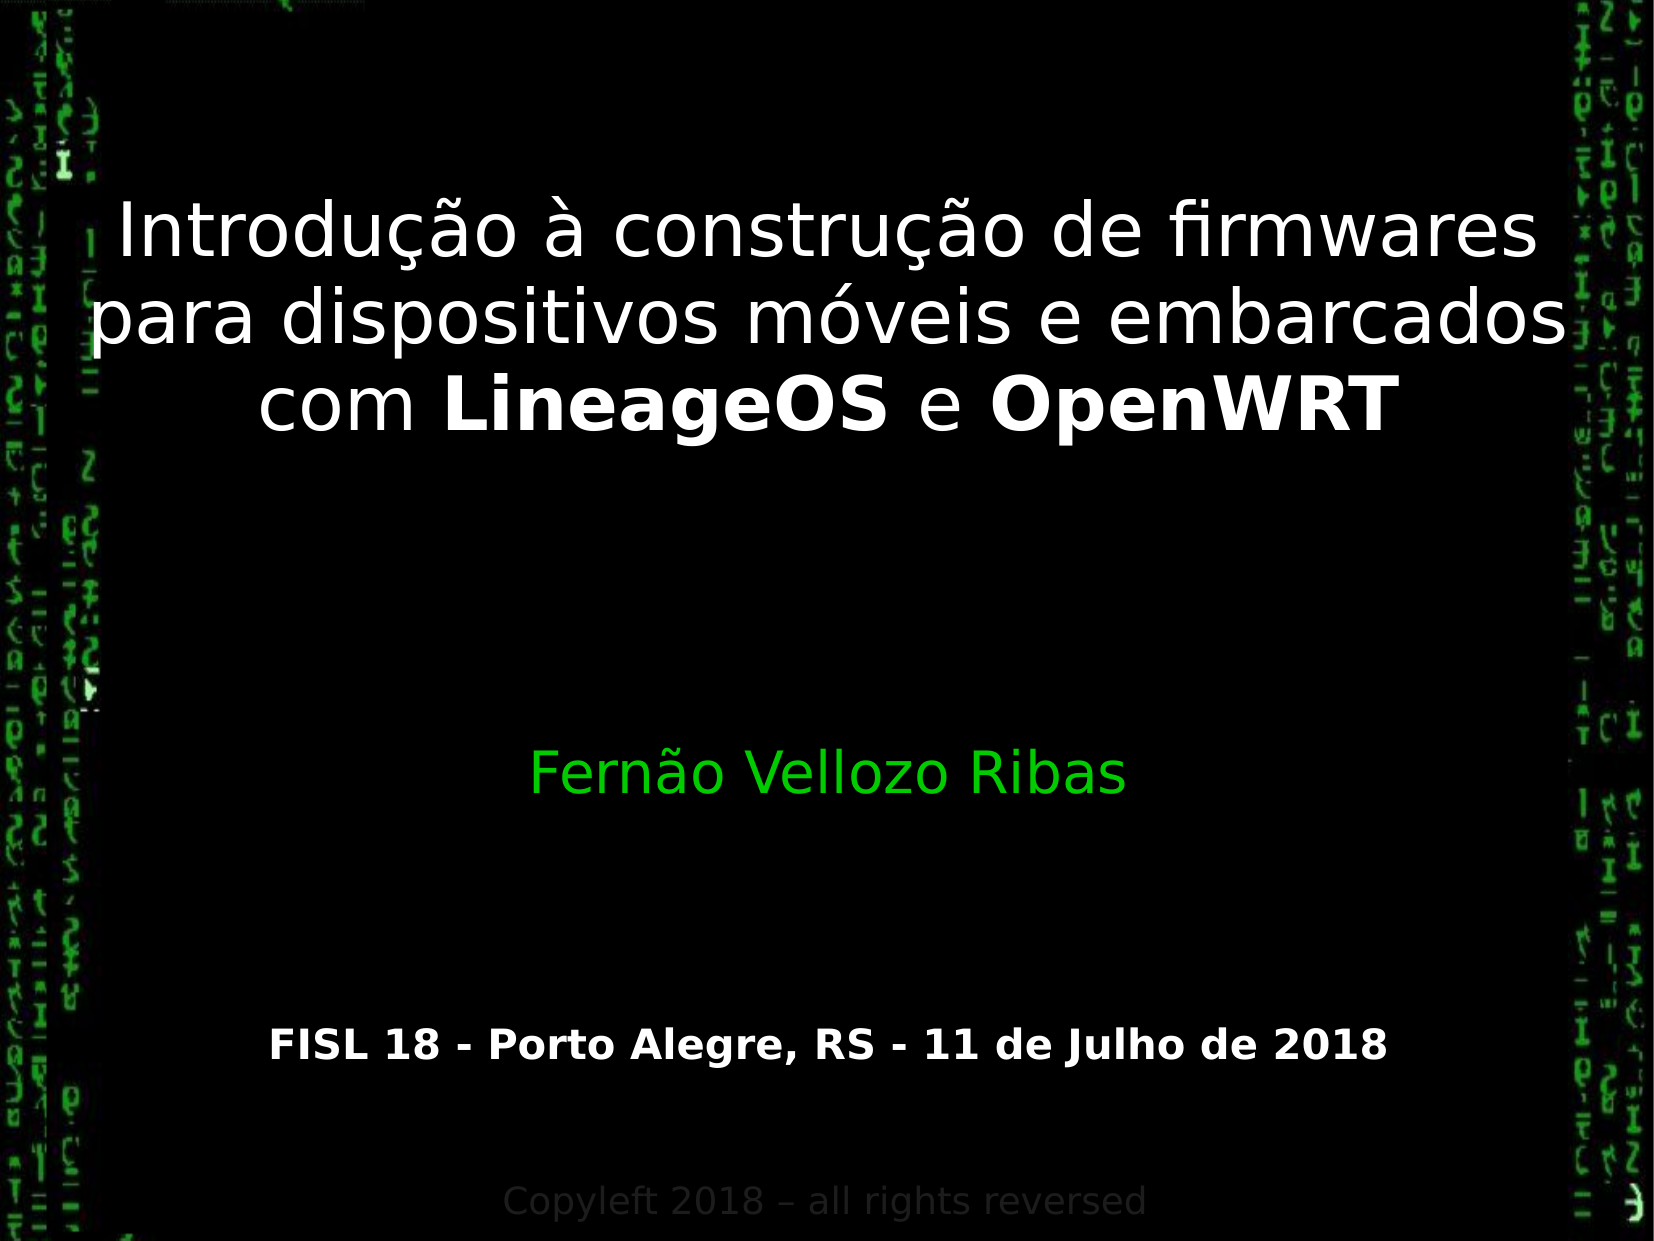

# Introdução à construção de firmwares para dispositivos móveis e embarcados com LineageOS e OpenWRT
Fernão Vellozo Ribas
FISL 18 - Porto Alegre, RS - 11 de Julho de 2018
Copyleft 2018 – all rights reversed